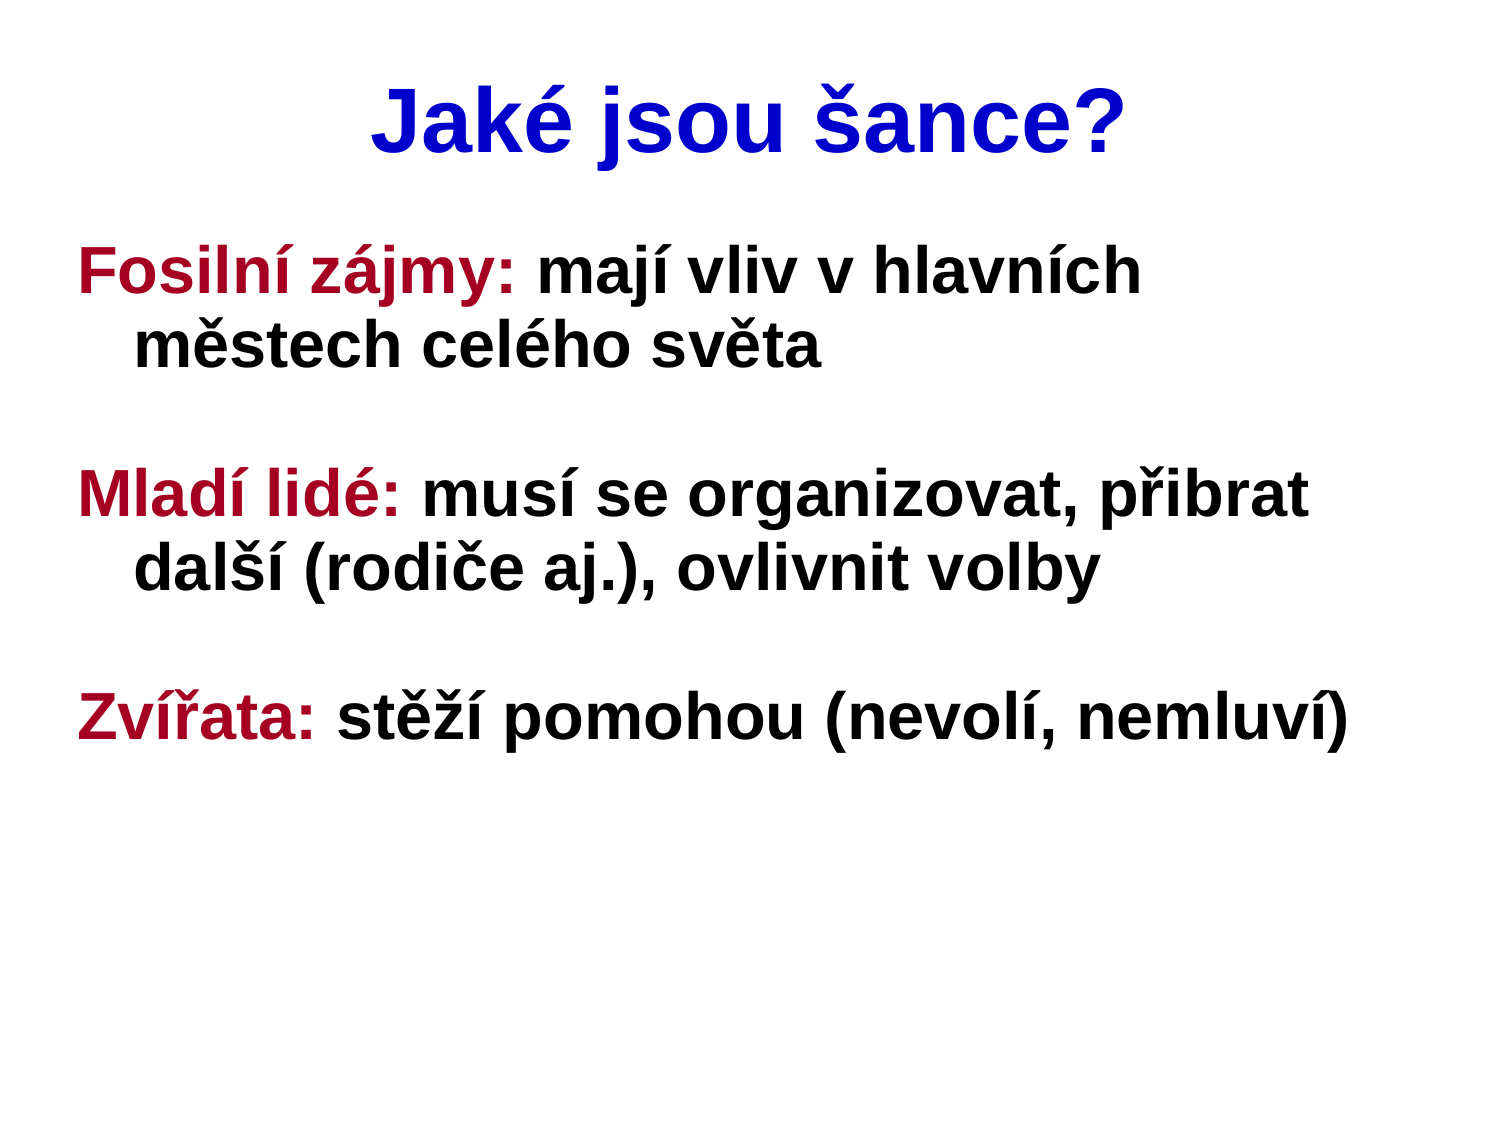

# Jaké jsou šance?
Fosilní zájmy: mají vliv v hlavních městech celého světa
Mladí lidé: musí se organizovat, přibrat další (rodiče aj.), ovlivnit volby
Zvířata: stěží pomohou (nevolí, nemluví)